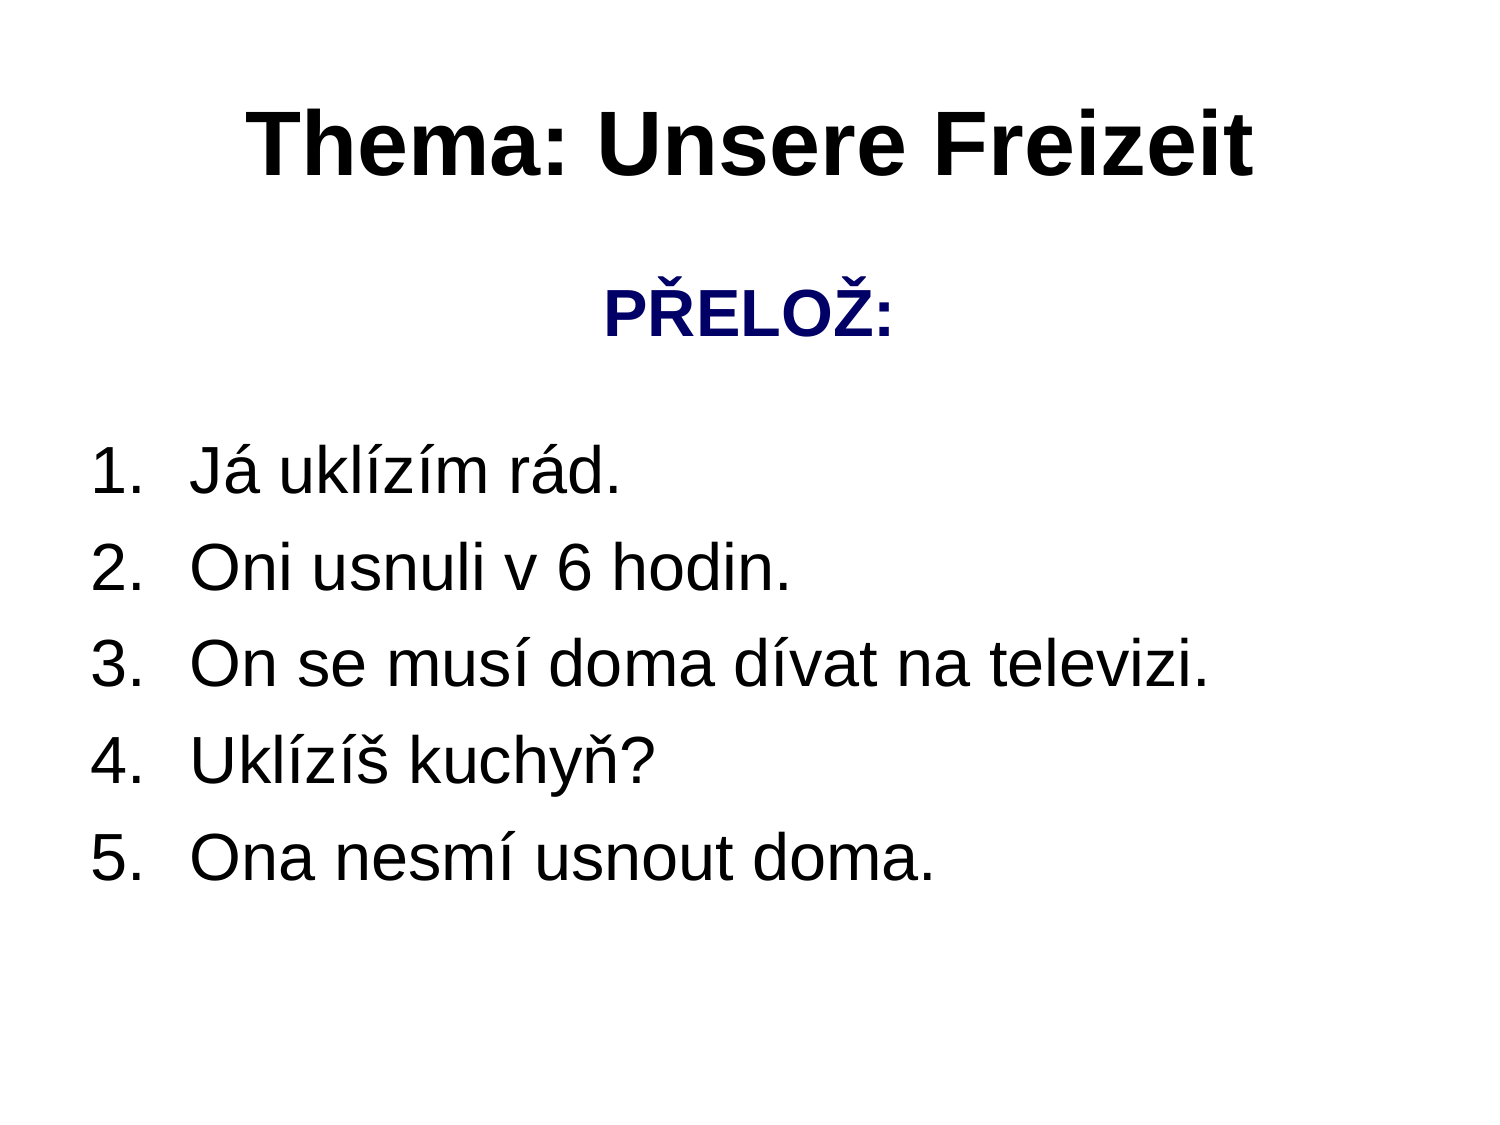

# Thema: Unsere Freizeit
PŘELOŽ:
Já uklízím rád.
Oni usnuli v 6 hodin.
On se musí doma dívat na televizi.
Uklízíš kuchyň?
Ona nesmí usnout doma.